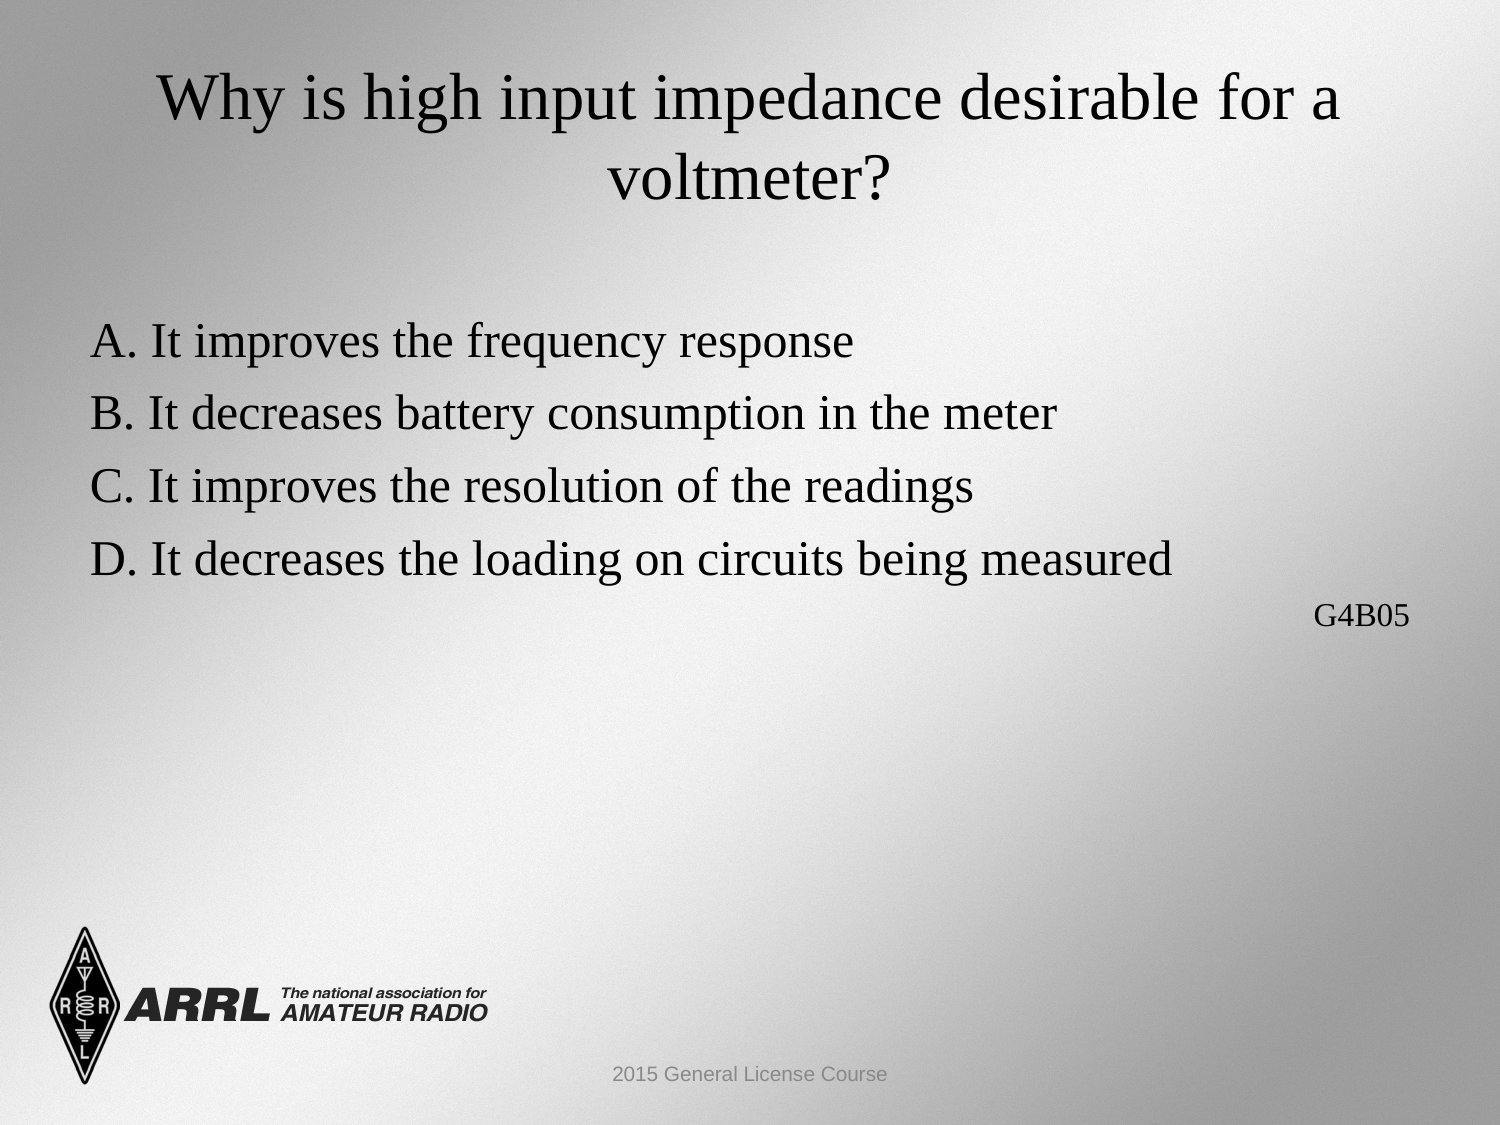

# Why is high input impedance desirable for a voltmeter?
A. It improves the frequency response
B. It decreases battery consumption in the meter
C. It improves the resolution of the readings
D. It decreases the loading on circuits being measured
 G4B05
2015 General License Course